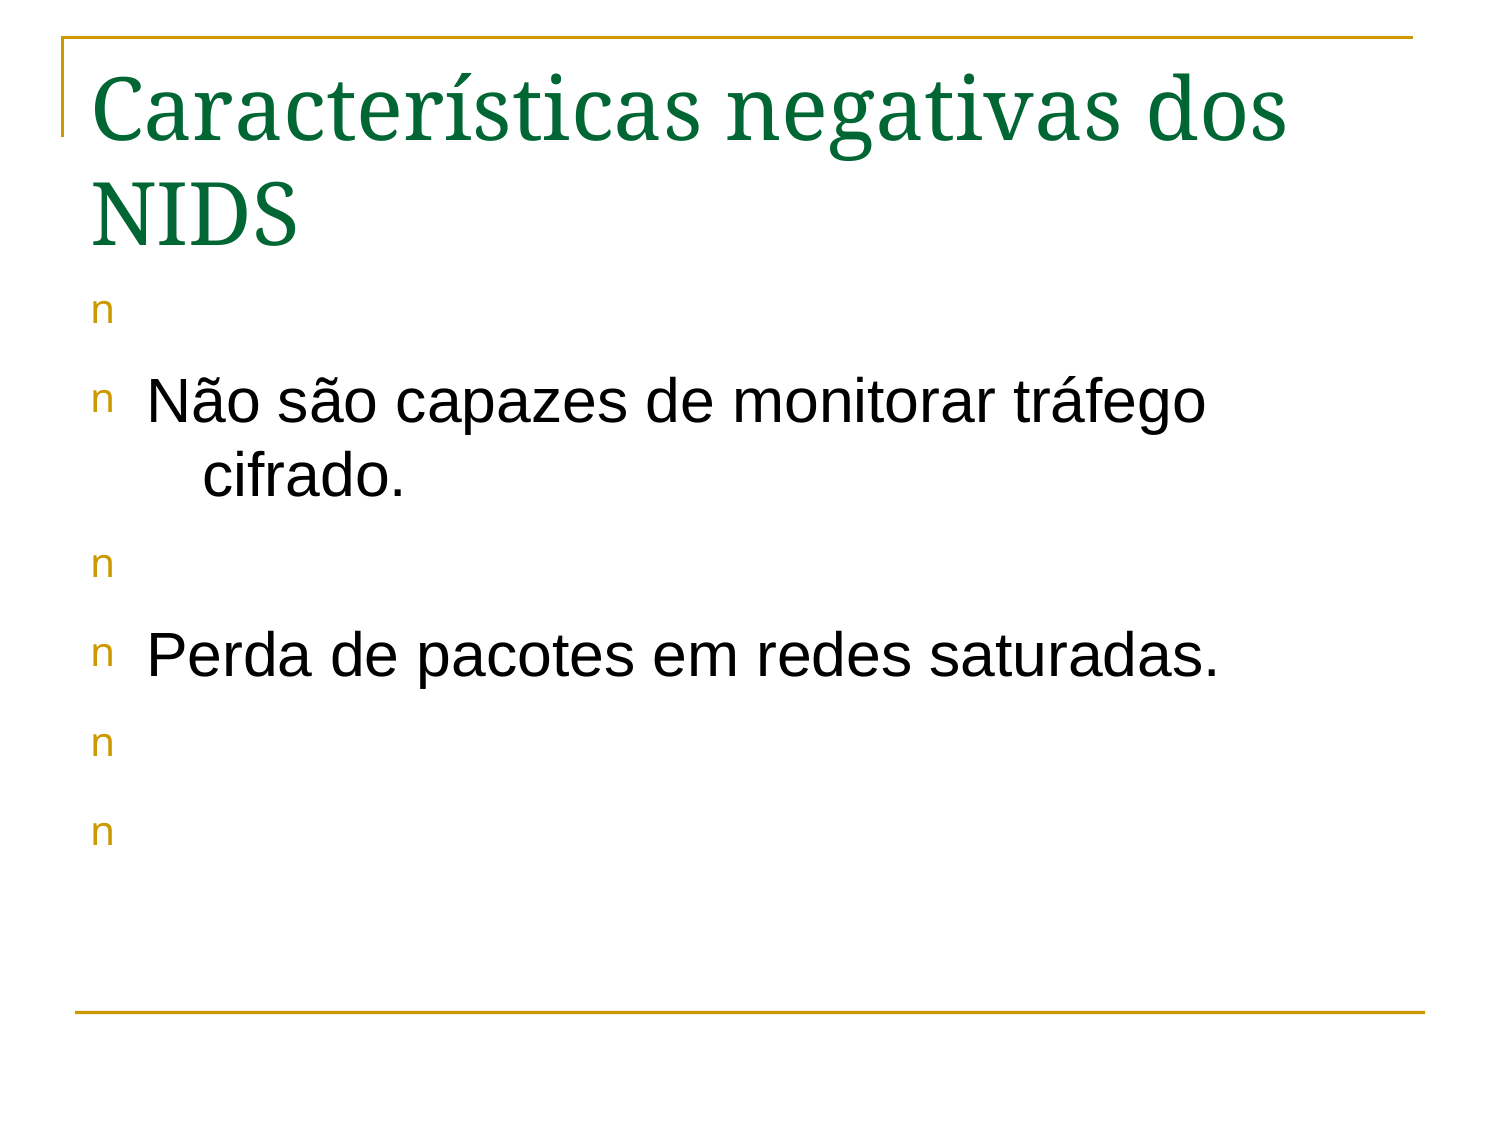

# Características negativas dos NIDS
Não são capazes de monitorar tráfego cifrado.
Perda de pacotes em redes saturadas.